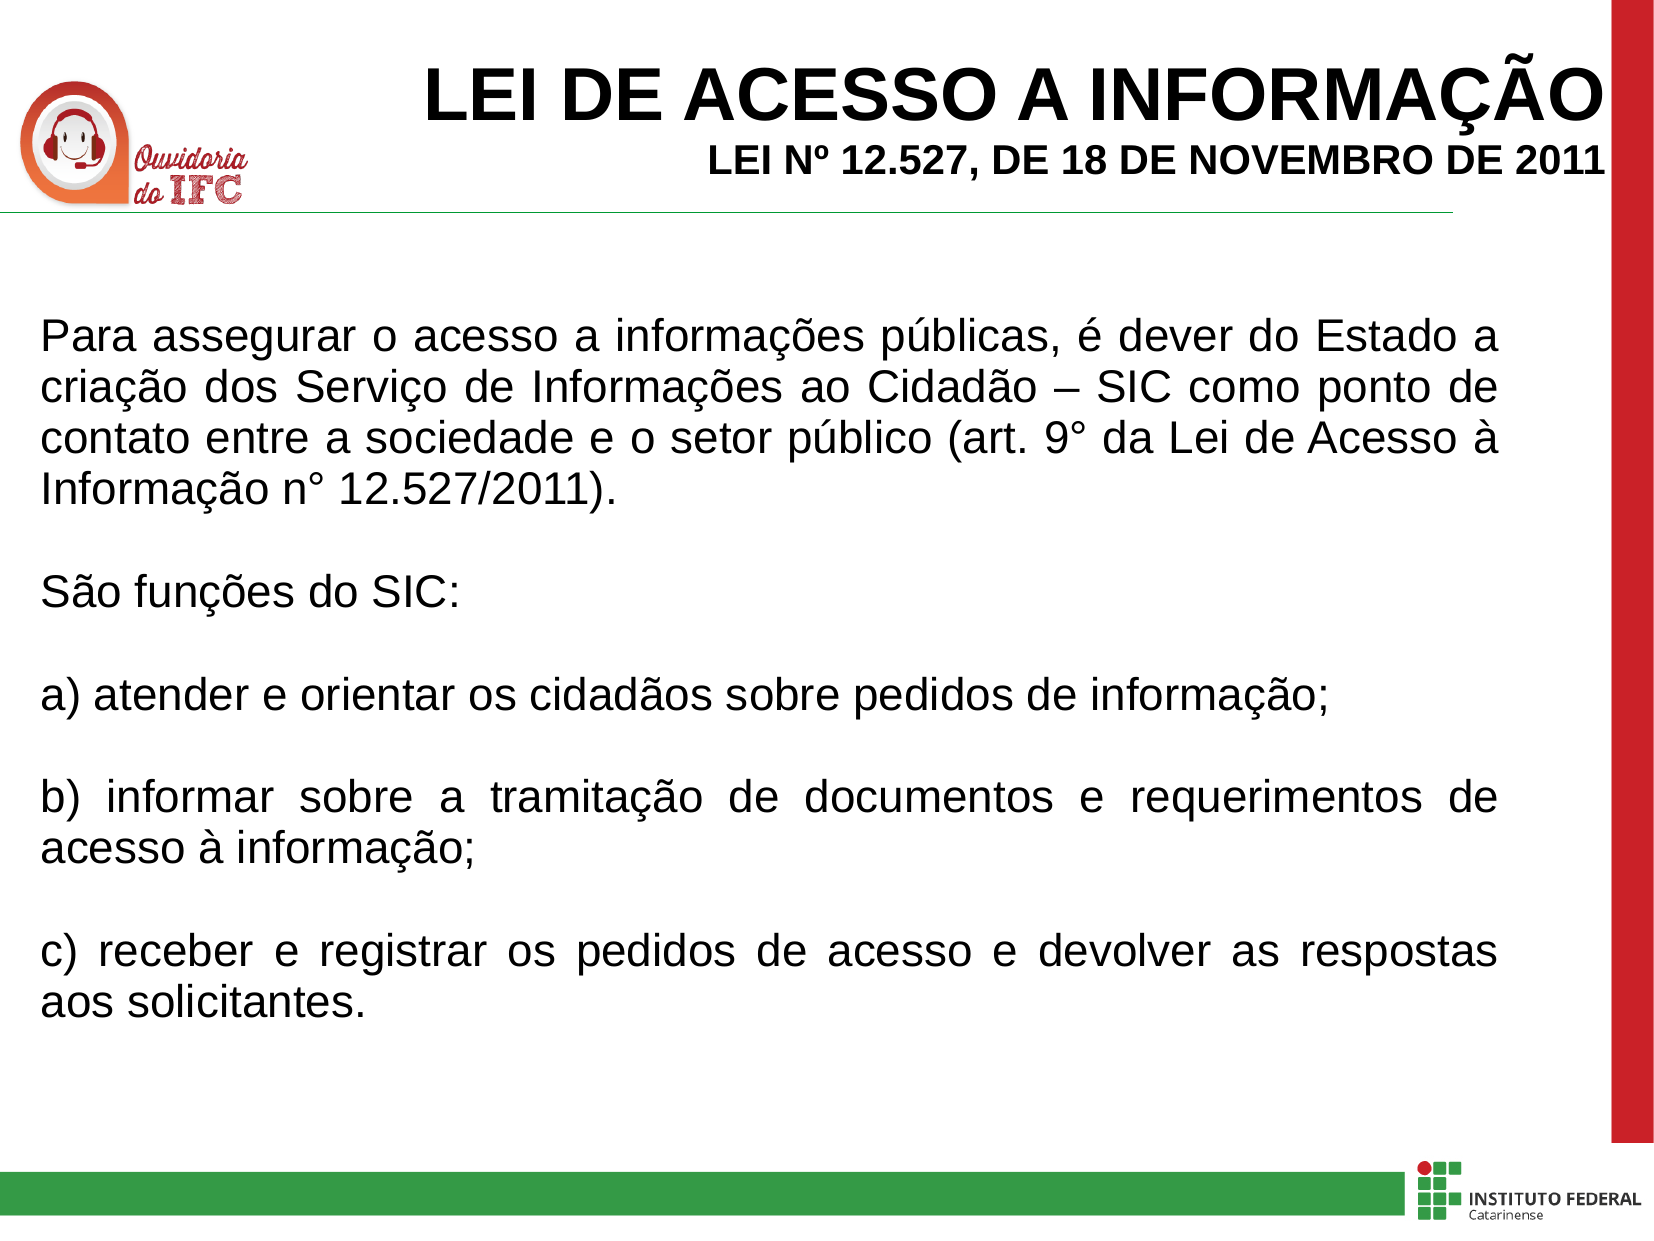

LEI DE ACESSO A INFORMAÇÃO
LEI Nº 12.527, DE 18 DE NOVEMBRO DE 2011
#
Para assegurar o acesso a informações públicas, é dever do Estado a criação dos Serviço de Informações ao Cidadão – SIC como ponto de contato entre a sociedade e o setor público (art. 9° da Lei de Acesso à Informação n° 12.527/2011).
São funções do SIC:
a) atender e orientar os cidadãos sobre pedidos de informação;
b) informar sobre a tramitação de documentos e requerimentos de acesso à informação;
c) receber e registrar os pedidos de acesso e devolver as respostas aos solicitantes.